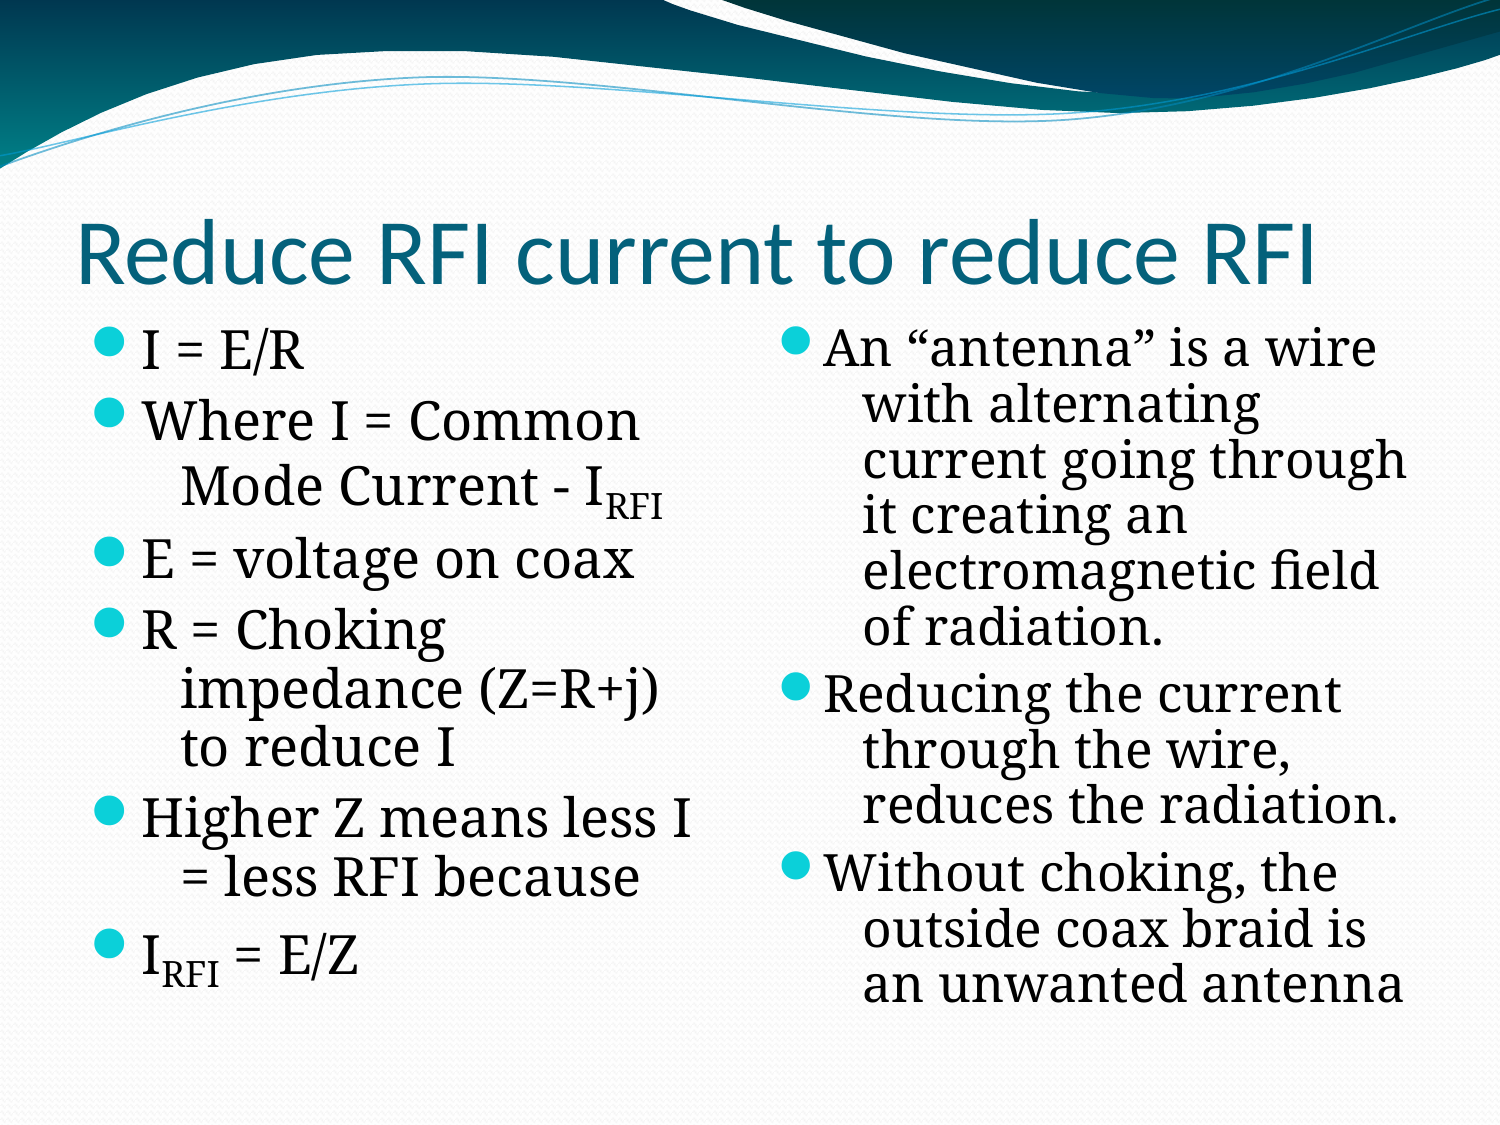

# Reduce RFI current to reduce RFI
I = E/R
Where I = Common Mode Current - IRFI
E = voltage on coax
R = Choking impedance (Z=R+j) to reduce I
Higher Z means less I = less RFI because
IRFI = E/Z
An “antenna” is a wire with alternating current going through it creating an electromagnetic field of radiation.
Reducing the current through the wire, reduces the radiation.
Without choking, the outside coax braid is an unwanted antenna